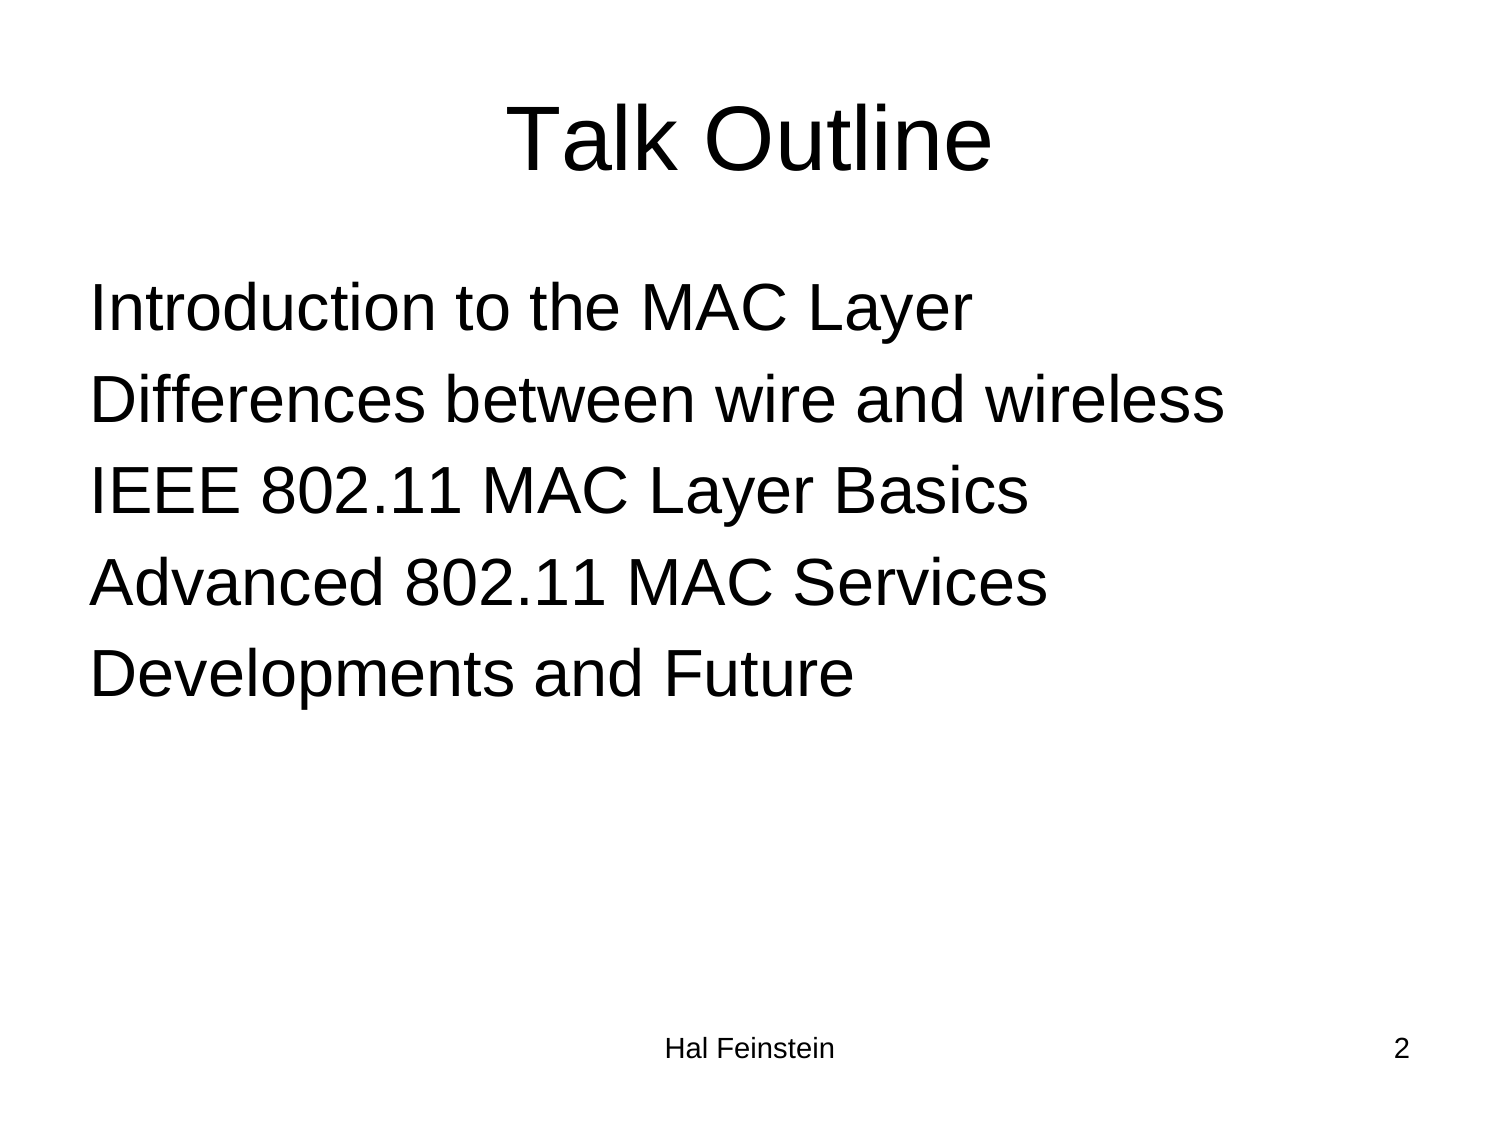

# Talk Outline
Introduction to the MAC Layer
Differences between wire and wireless
IEEE 802.11 MAC Layer Basics
Advanced 802.11 MAC Services
Developments and Future
Hal Feinstein
2